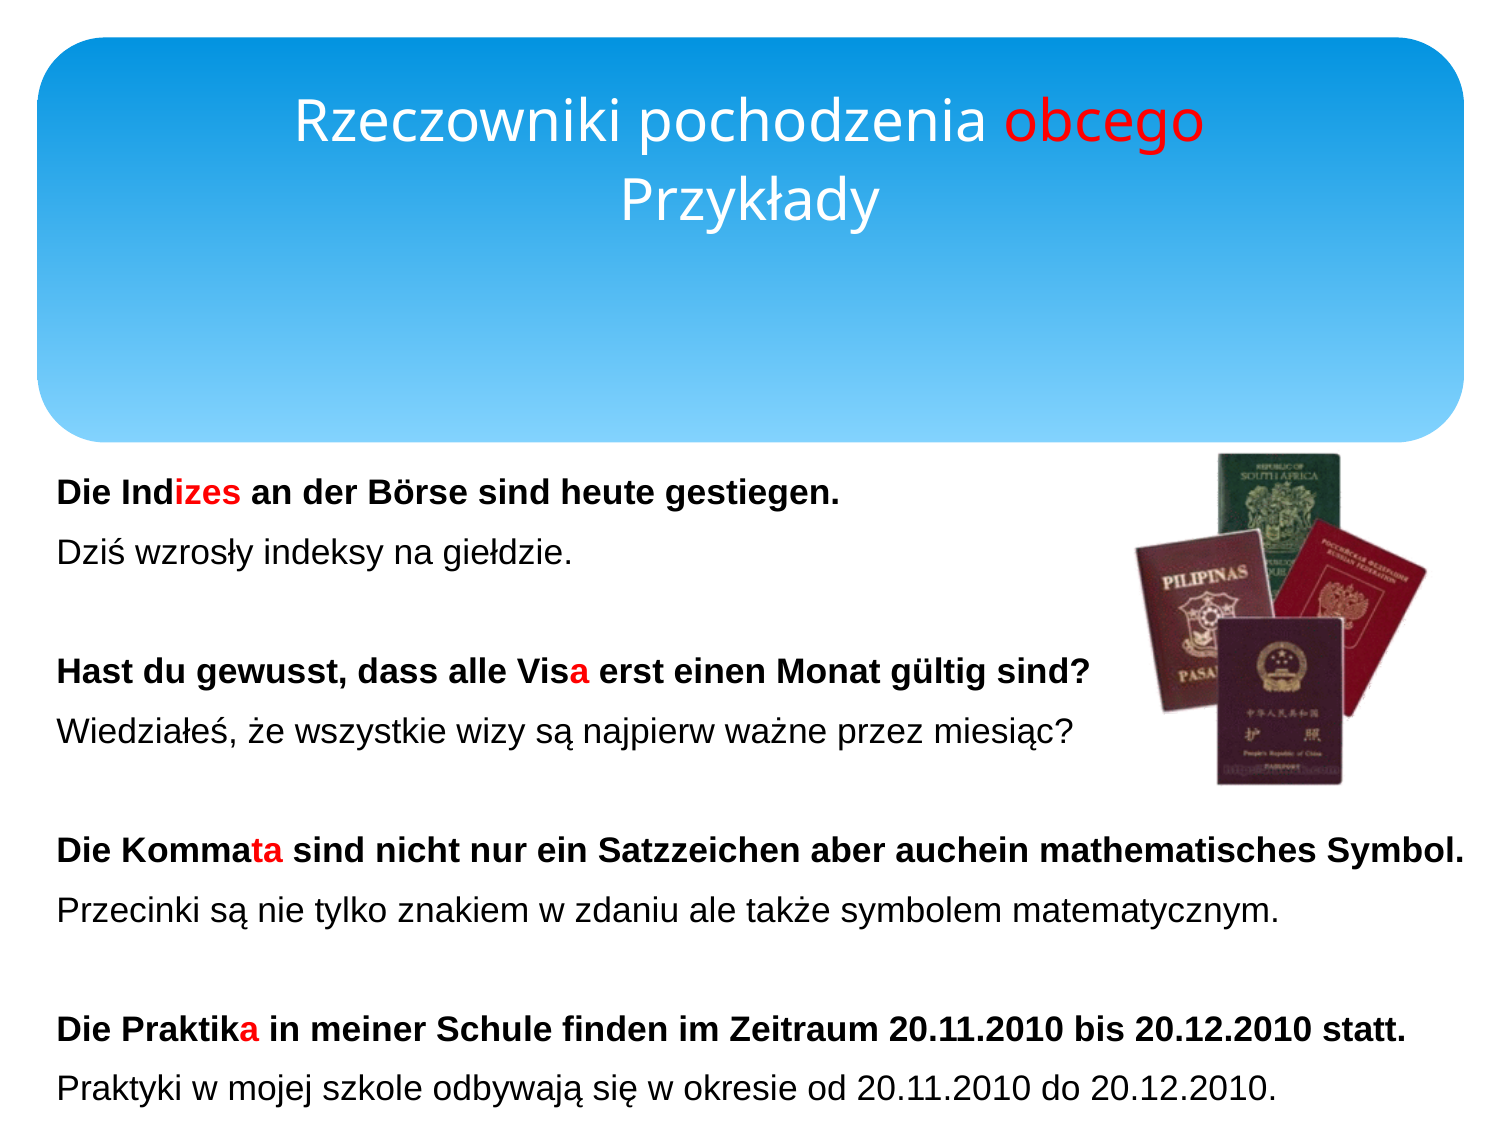

# Rzeczowniki pochodzenia obcego Przykłady
Die Indizes an der Börse sind heute gestiegen.
Dziś wzrosły indeksy na giełdzie.
Hast du gewusst, dass alle Visa erst einen Monat gültig sind?
Wiedziałeś, że wszystkie wizy są najpierw ważne przez miesiąc?
Die Kommata sind nicht nur ein Satzzeichen aber auchein mathematisches Symbol.
Przecinki są nie tylko znakiem w zdaniu ale także symbolem matematycznym.
Die Praktika in meiner Schule finden im Zeitraum 20.11.2010 bis 20.12.2010 statt.
Praktyki w mojej szkole odbywają się w okresie od 20.11.2010 do 20.12.2010.